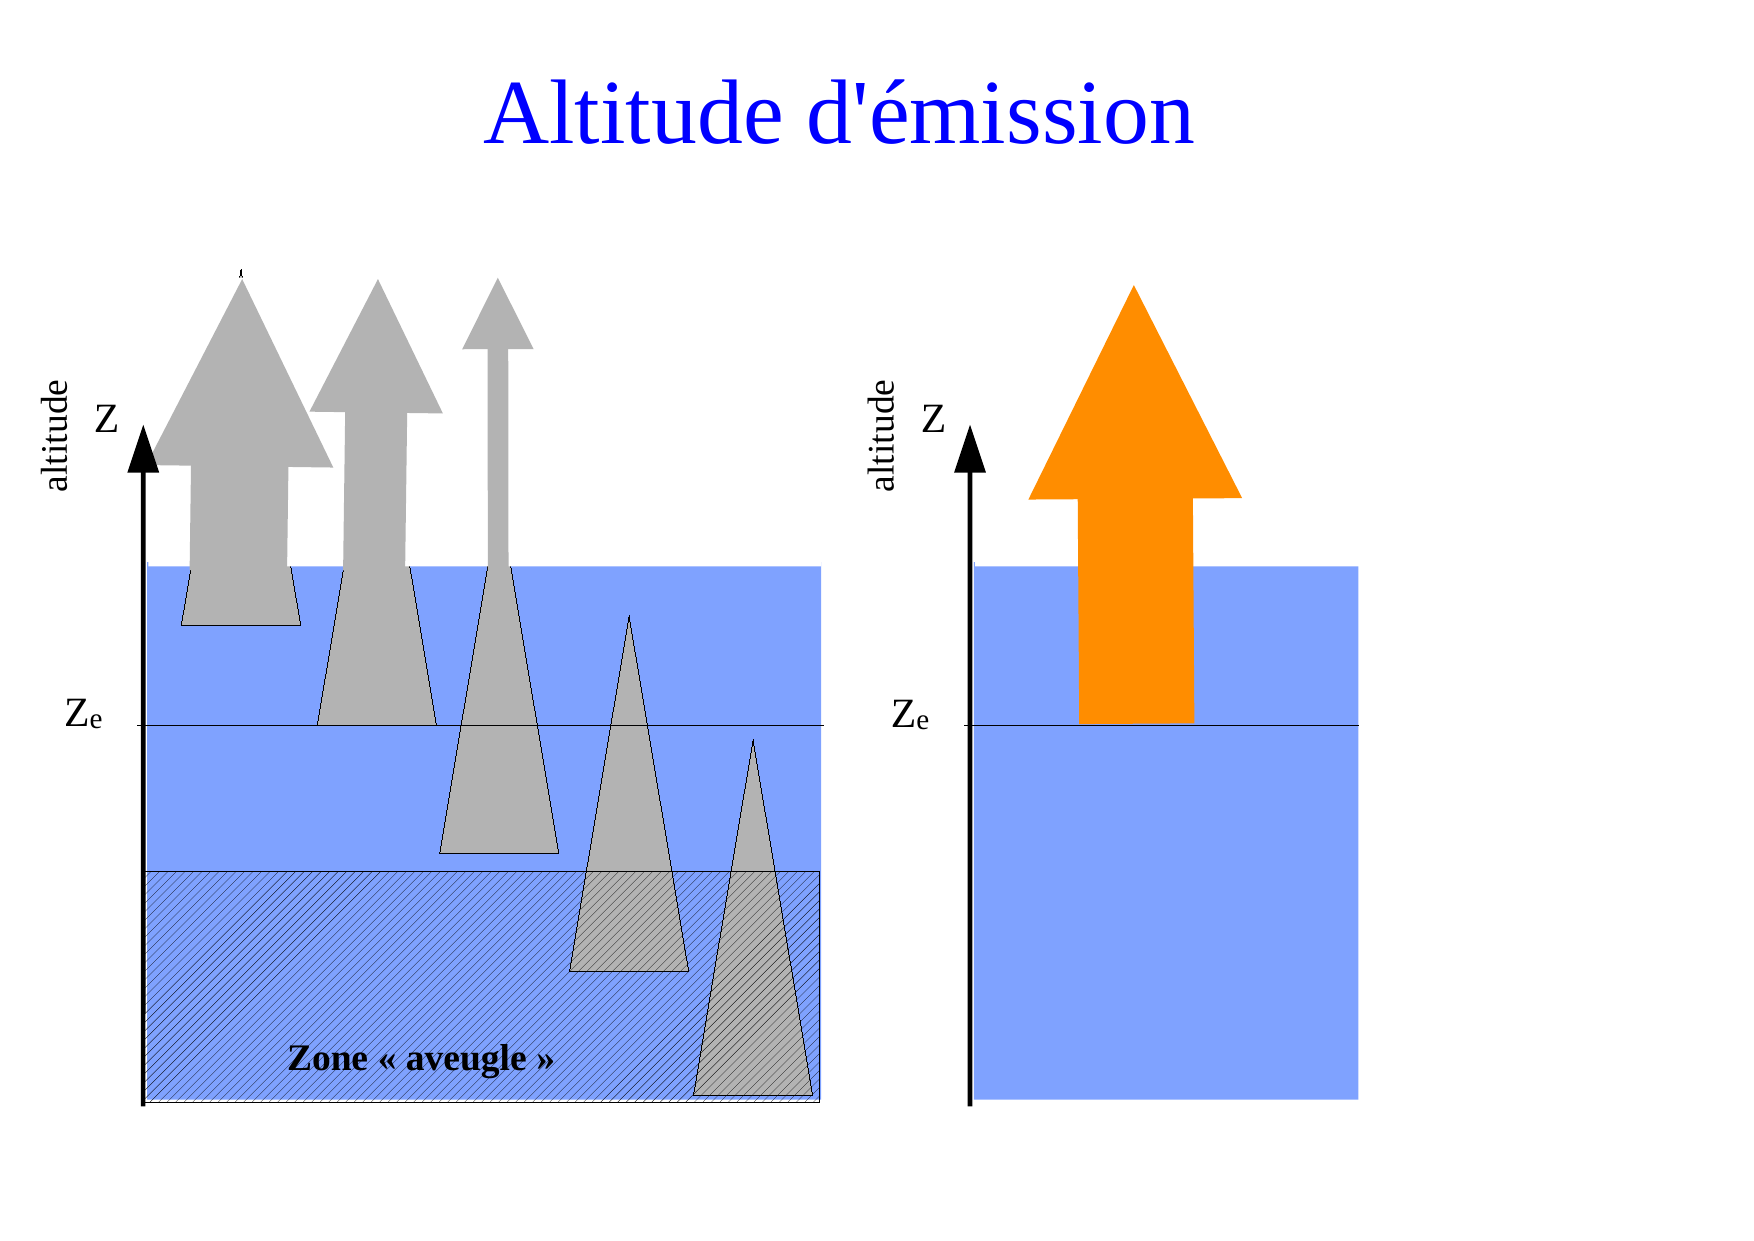

Altitude d'émission
Z
Z
altitude
altitude
Ze
Ze
Zone « aveugle »